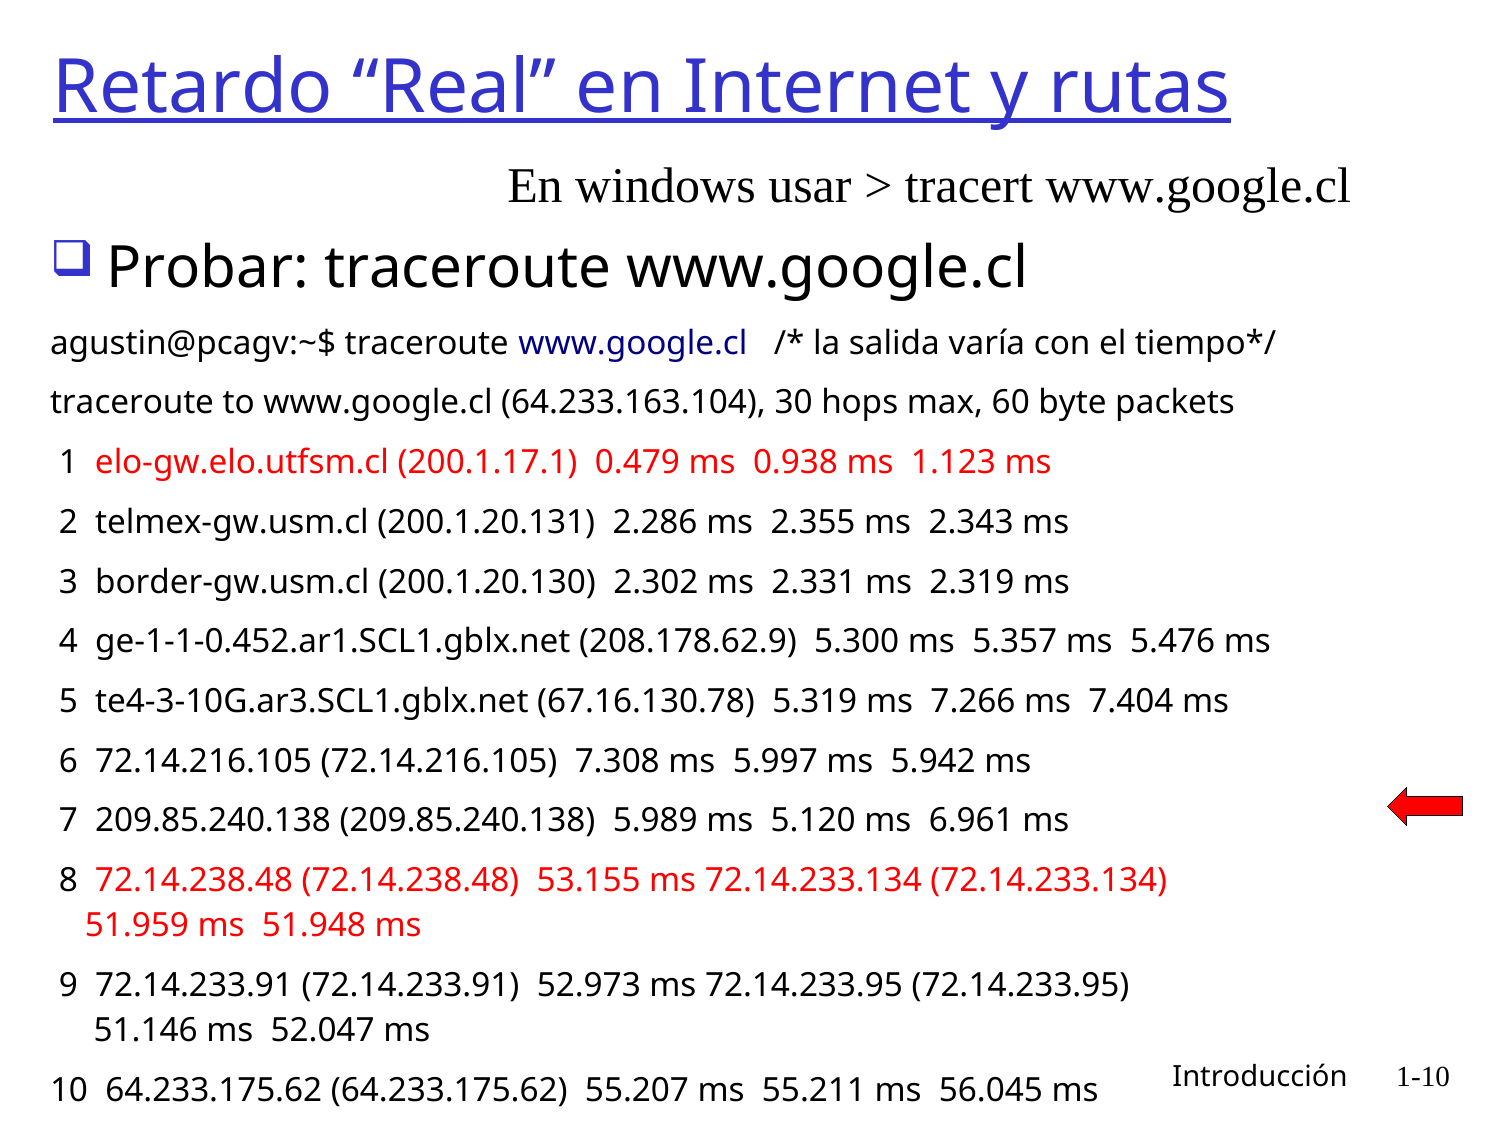

# Retardo “Real” en Internet y rutas
En windows usar > tracert www.google.cl
Probar: traceroute www.google.cl
agustin@pcagv:~$ traceroute www.google.cl /* la salida varía con el tiempo*/
traceroute to www.google.cl (64.233.163.104), 30 hops max, 60 byte packets
 1 elo-gw.elo.utfsm.cl (200.1.17.1) 0.479 ms 0.938 ms 1.123 ms
 2 telmex-gw.usm.cl (200.1.20.131) 2.286 ms 2.355 ms 2.343 ms
 3 border-gw.usm.cl (200.1.20.130) 2.302 ms 2.331 ms 2.319 ms
 4 ge-1-1-0.452.ar1.SCL1.gblx.net (208.178.62.9) 5.300 ms 5.357 ms 5.476 ms
 5 te4-3-10G.ar3.SCL1.gblx.net (67.16.130.78) 5.319 ms 7.266 ms 7.404 ms
 6 72.14.216.105 (72.14.216.105) 7.308 ms 5.997 ms 5.942 ms
 7 209.85.240.138 (209.85.240.138) 5.989 ms 5.120 ms 6.961 ms
 8 72.14.238.48 (72.14.238.48) 53.155 ms 72.14.233.134 (72.14.233.134)
 51.959 ms 51.948 ms
 9 72.14.233.91 (72.14.233.91) 52.973 ms 72.14.233.95 (72.14.233.95)
 51.146 ms 52.047 ms
10 64.233.175.62 (64.233.175.62) 55.207 ms 55.211 ms 56.045 ms
11 bs-in-f104.1e100.net (64.233.163.104) 51.918 ms 51.869 ms 54.939 ms
 Introducción